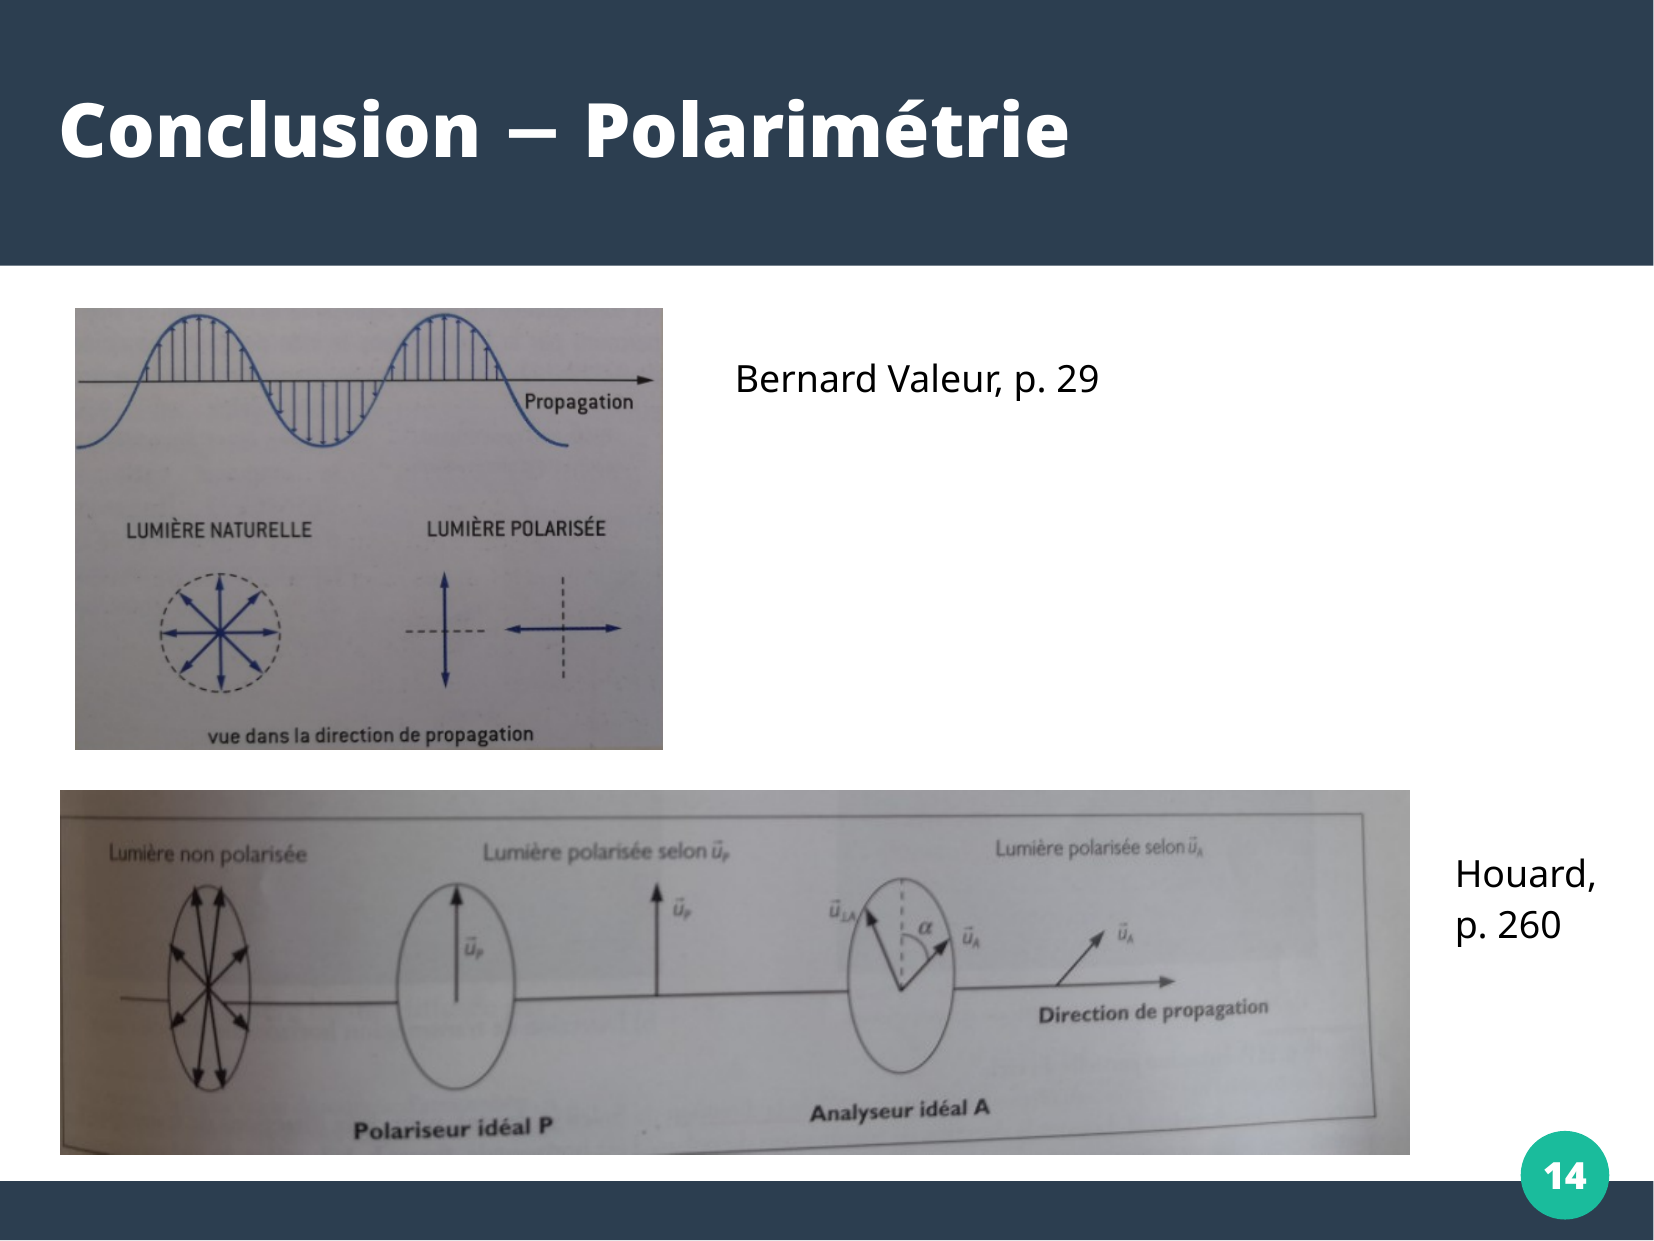

# Conclusion − Polarimétrie
Bernard Valeur, p. 29
Houard,
p. 260
14